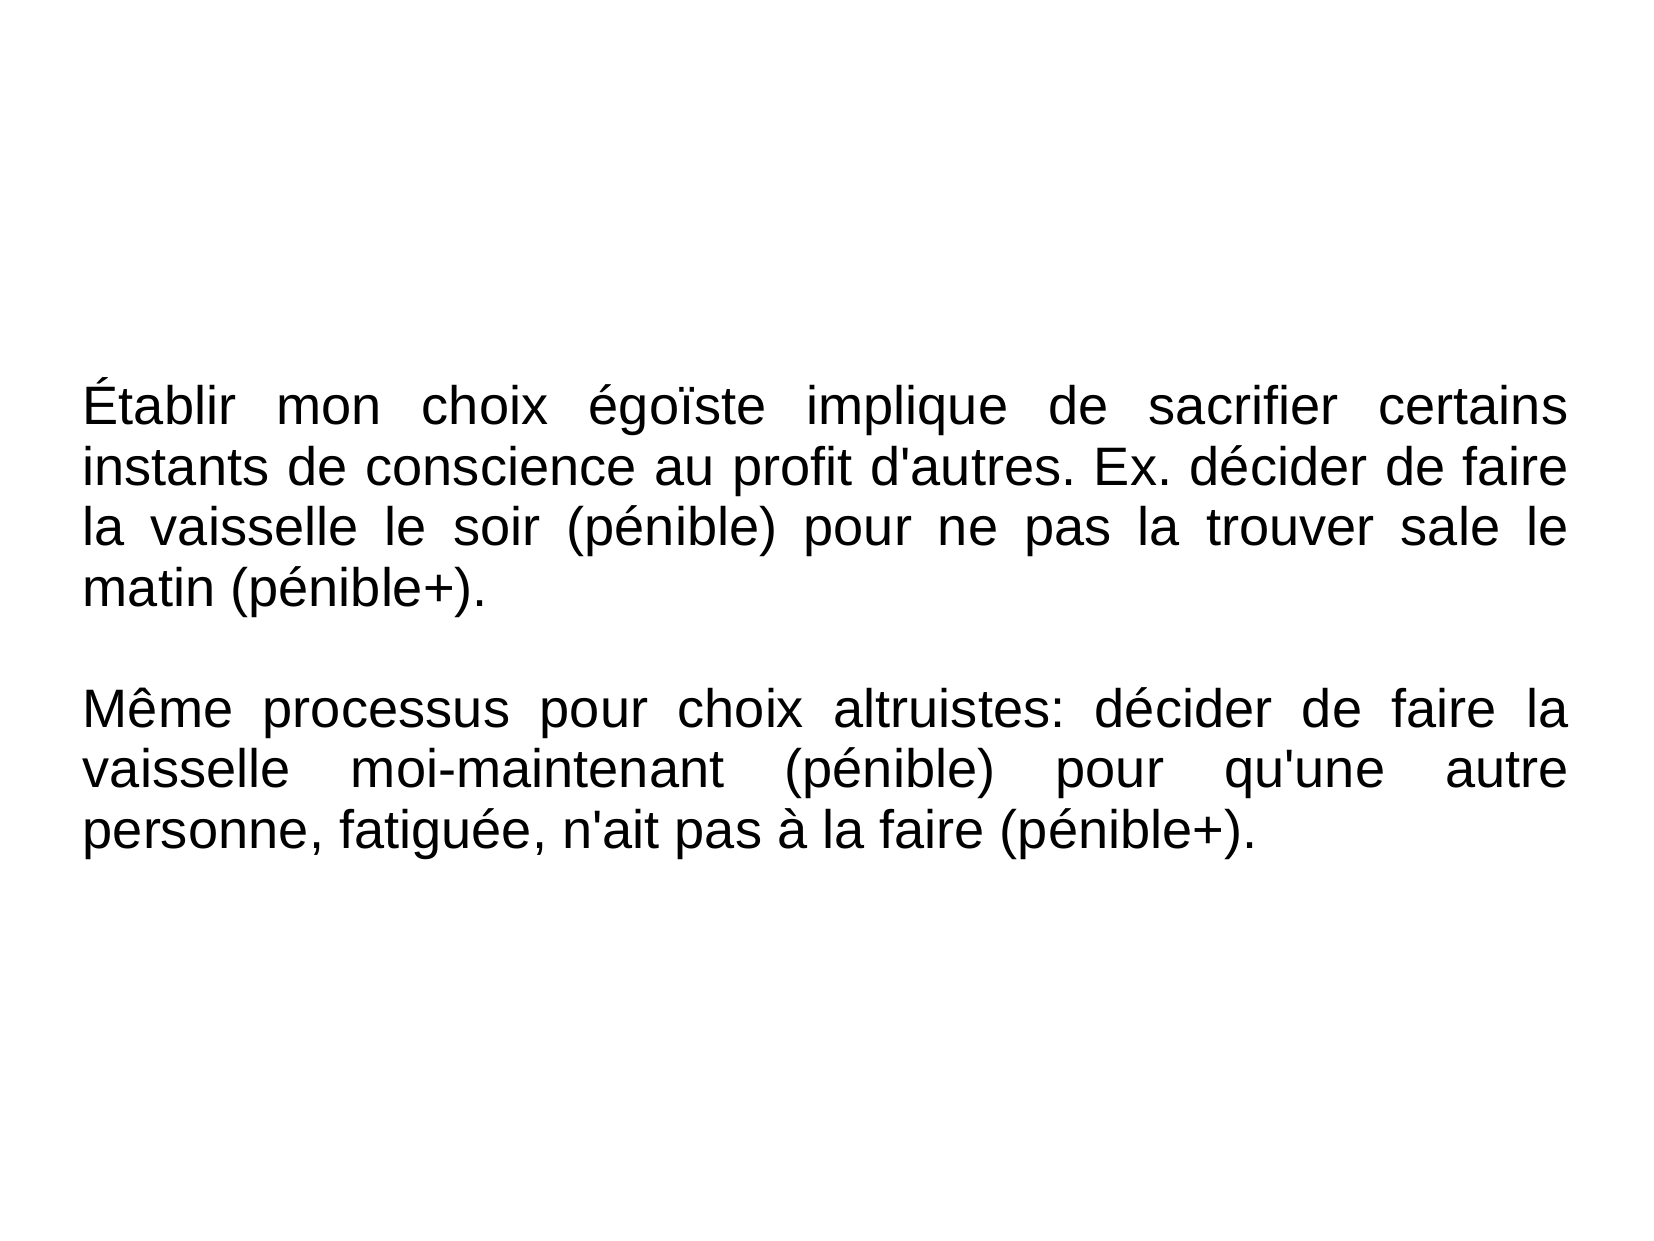

# Établir mon choix égoïste implique de sacrifier certains instants de conscience au profit d'autres. Ex. décider de faire la vaisselle le soir (pénible) pour ne pas la trouver sale le matin (pénible+).
Même processus pour choix altruistes: décider de faire la vaisselle moi-maintenant (pénible) pour qu'une autre personne, fatiguée, n'ait pas à la faire (pénible+).